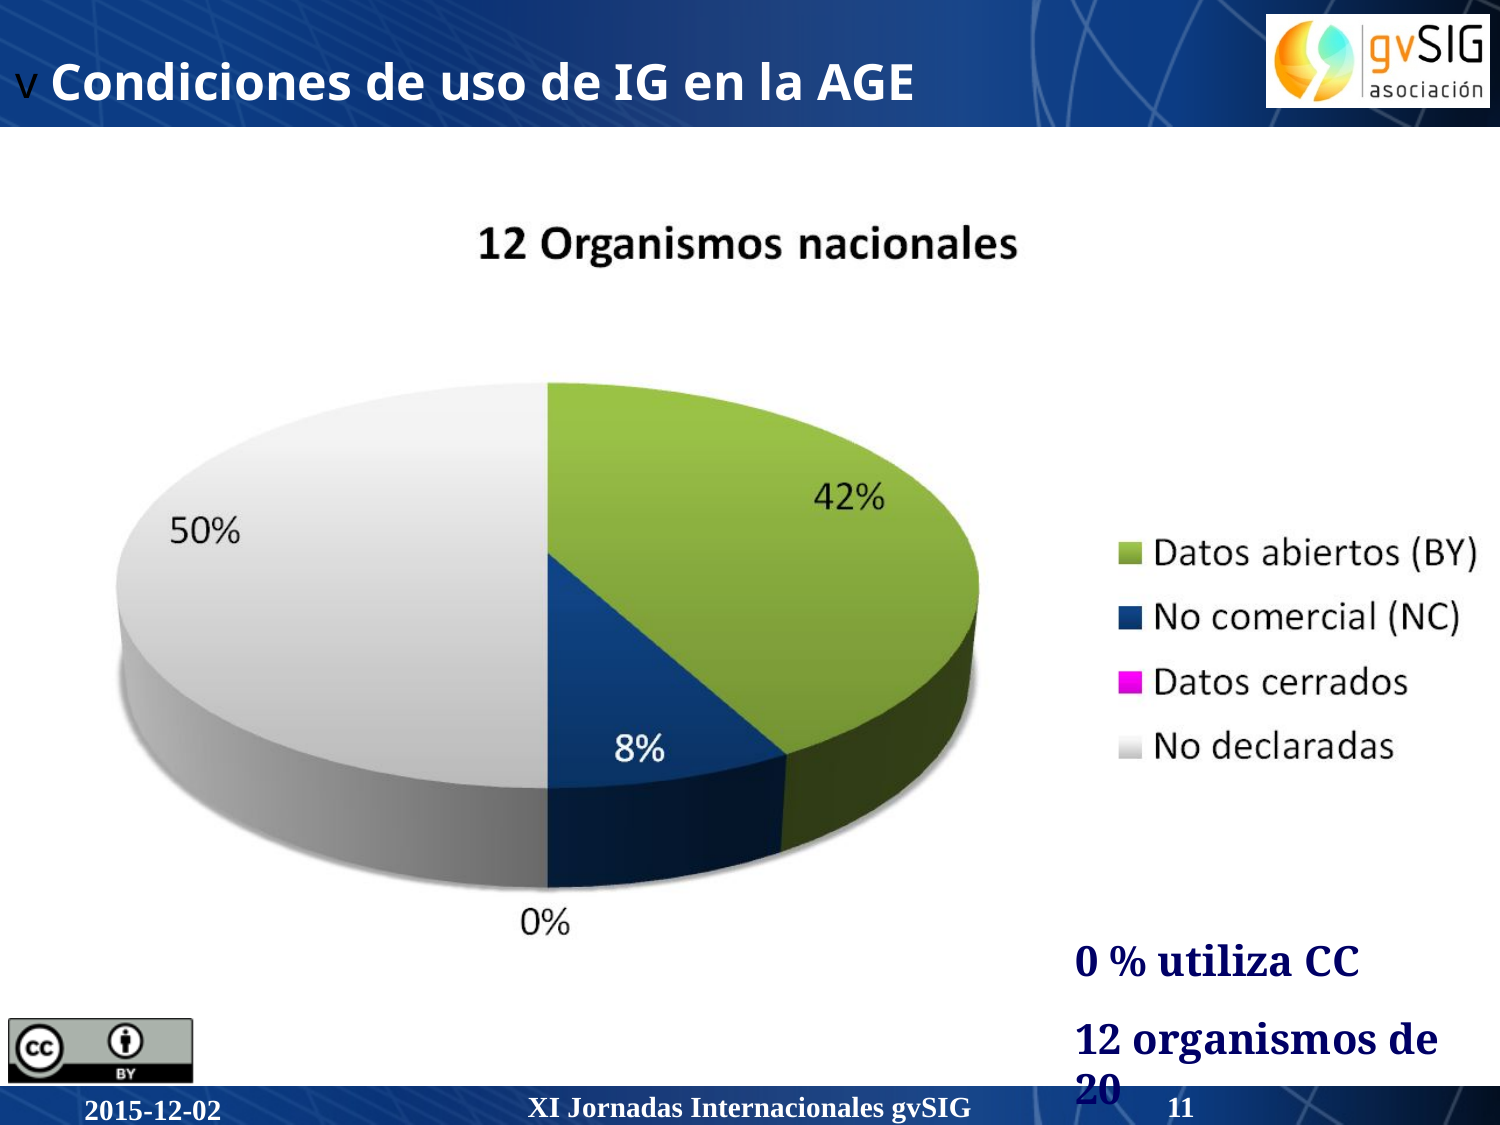

# Condiciones de uso de IG en la AGE
0 % utiliza CC
12 organismos de 20